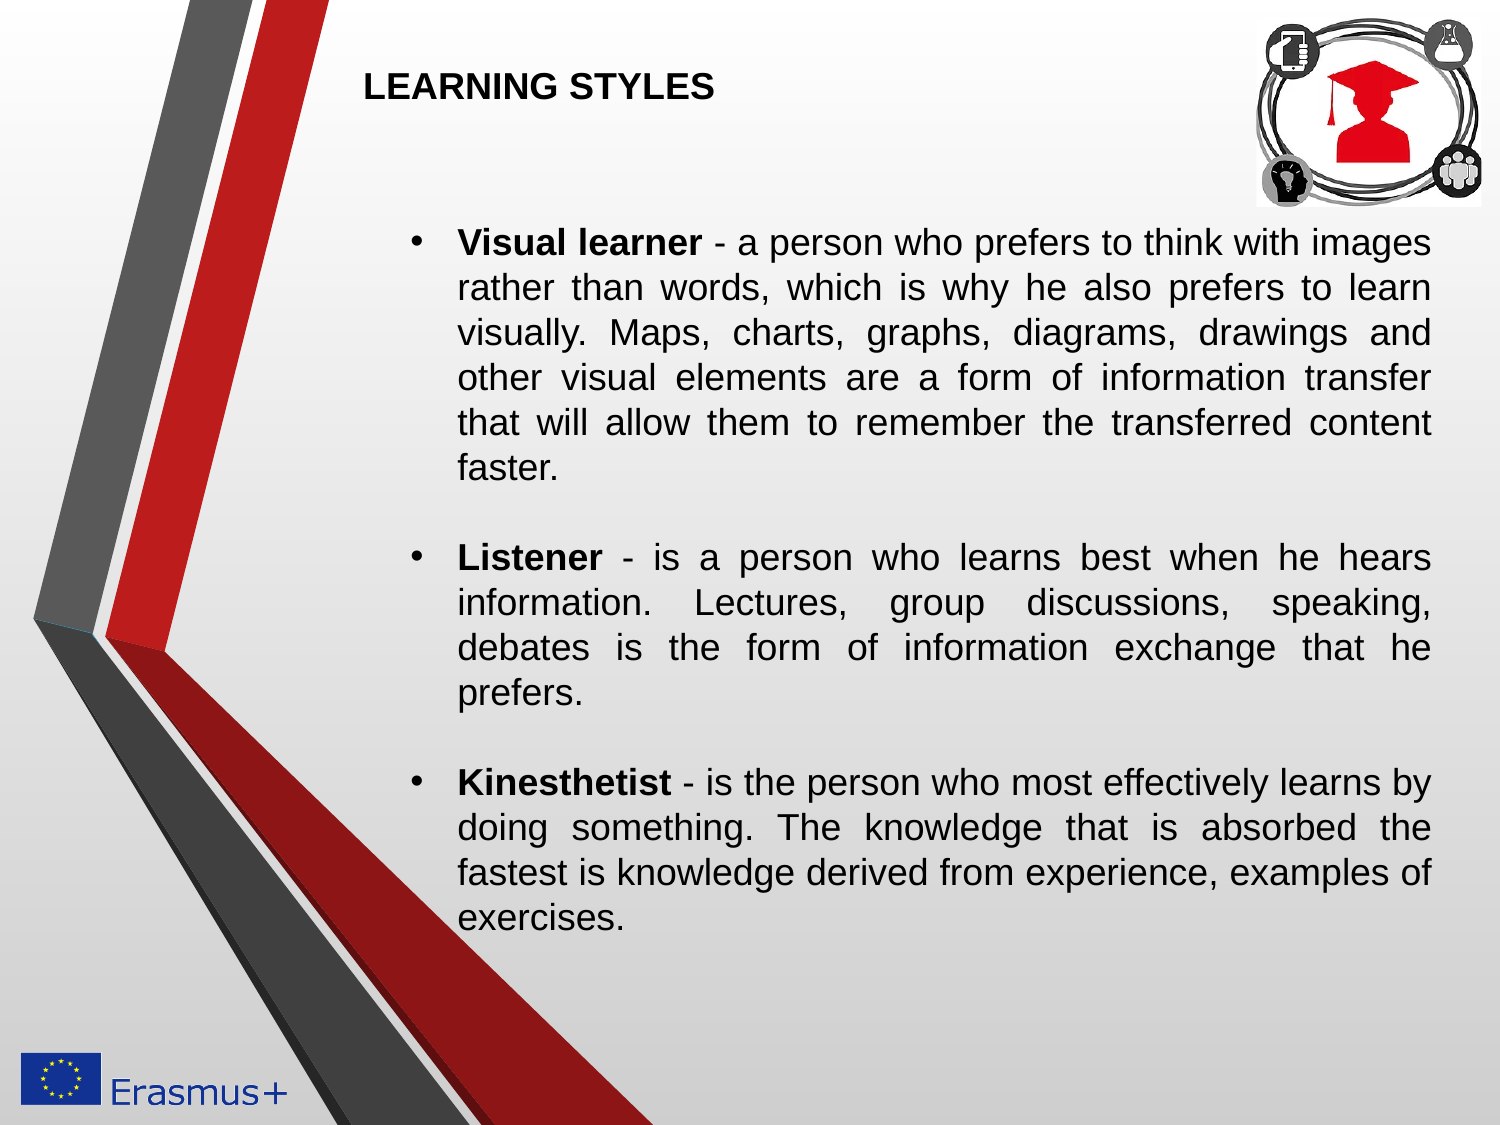

LEARNING STYLES
Visual learner - a person who prefers to think with images rather than words, which is why he also prefers to learn visually. Maps, charts, graphs, diagrams, drawings and other visual elements are a form of information transfer that will allow them to remember the transferred content faster.
Listener - is a person who learns best when he hears information. Lectures, group discussions, speaking, debates is the form of information exchange that he prefers.
Kinesthetist - is the person who most effectively learns by doing something. The knowledge that is absorbed the fastest is knowledge derived from experience, examples of exercises.